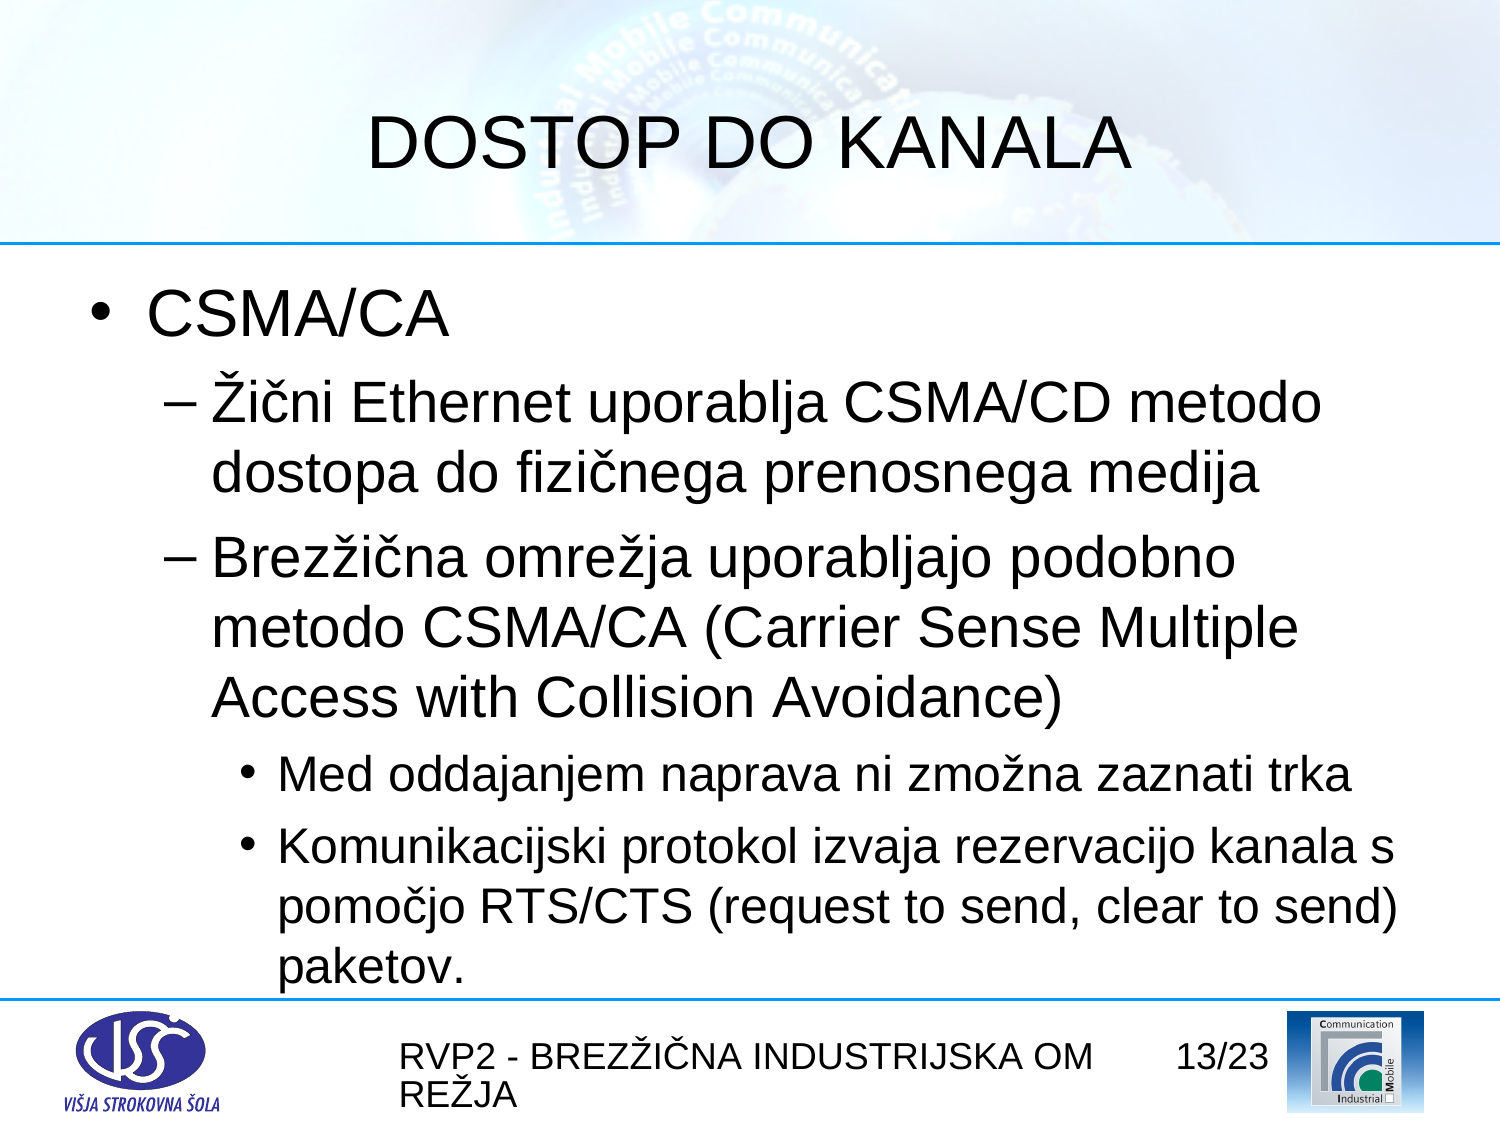

# DOSTOP DO KANALA
CSMA/CA
Žični Ethernet uporablja CSMA/CD metodo dostopa do fizičnega prenosnega medija
Brezžična omrežja uporabljajo podobno metodo CSMA/CA (Carrier Sense Multiple Access with Collision Avoidance)
Med oddajanjem naprava ni zmožna zaznati trka
Komunikacijski protokol izvaja rezervacijo kanala s pomočjo RTS/CTS (request to send, clear to send) paketov.
RVP2 - BREZŽIČNA INDUSTRIJSKA OMREŽJA
13